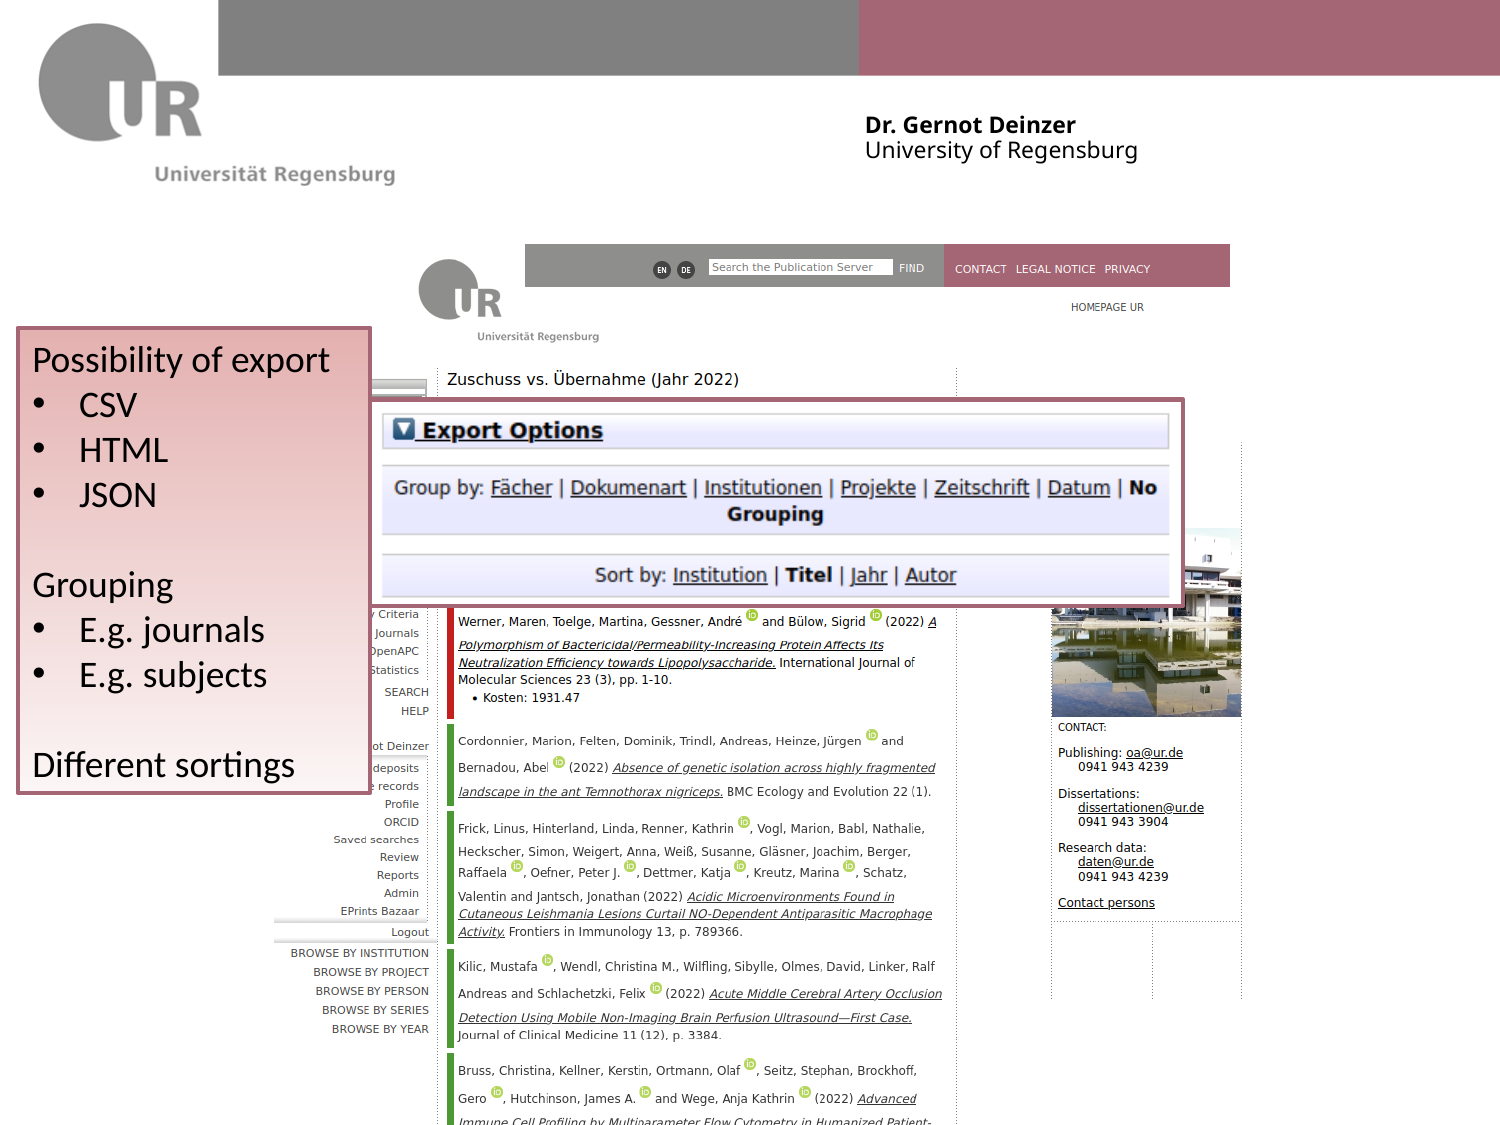

Possibility of export
CSV
HTML
JSON
Grouping
E.g. journals
E.g. subjects
Different sortings